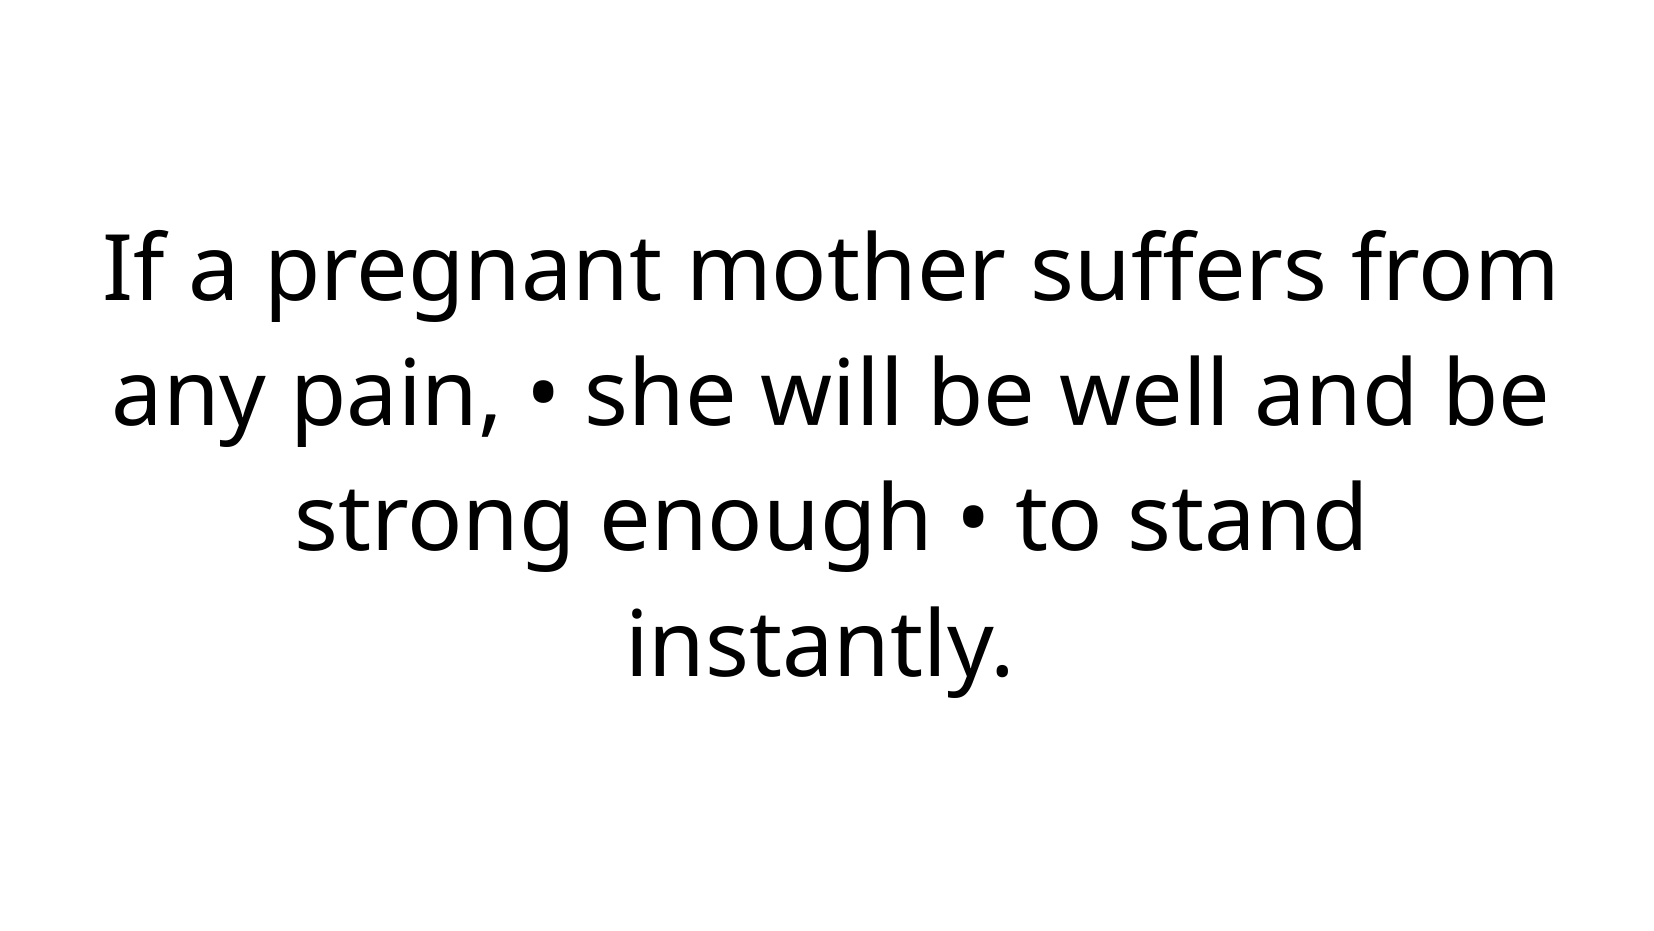

# If a pregnant mother suffers from any pain, • she will be well and be strong enough • to stand instantly.